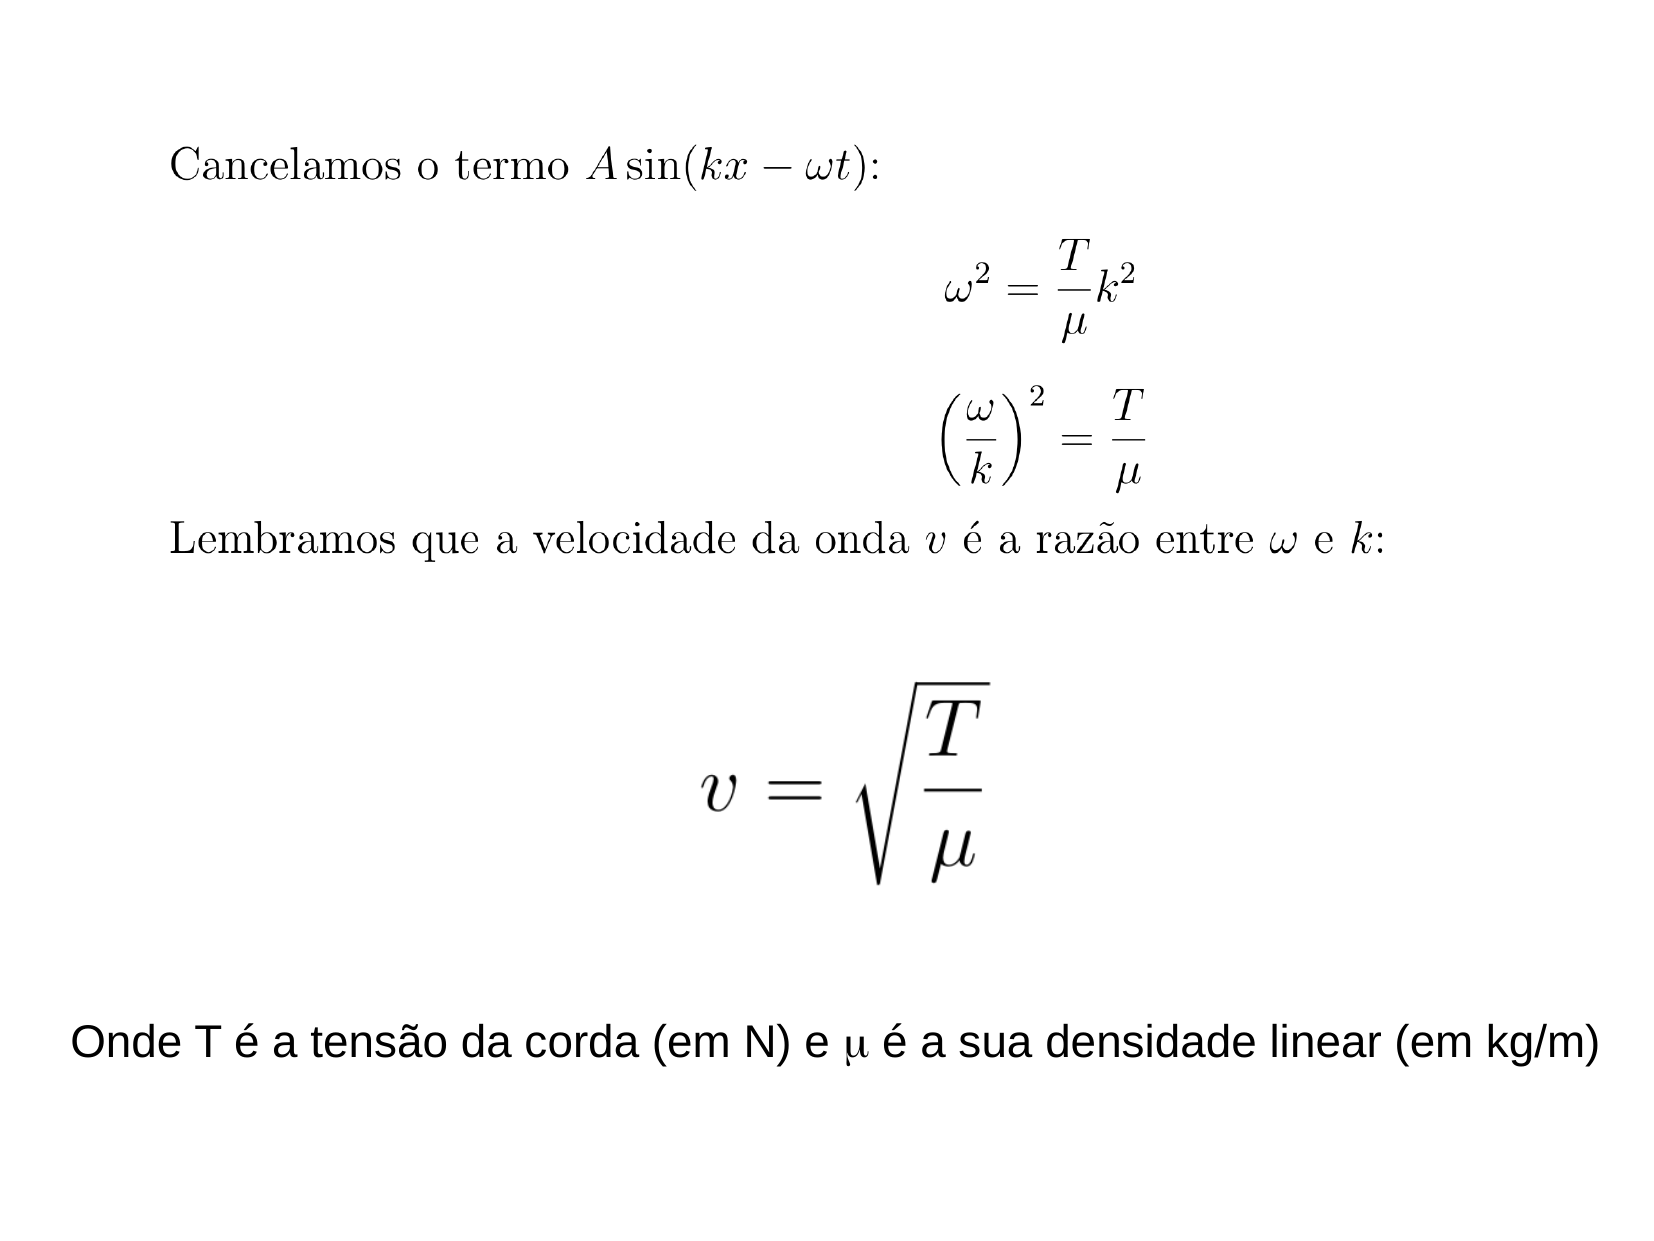

# Onde T é a tensão da corda (em N) e m é a sua densidade linear (em kg/m)